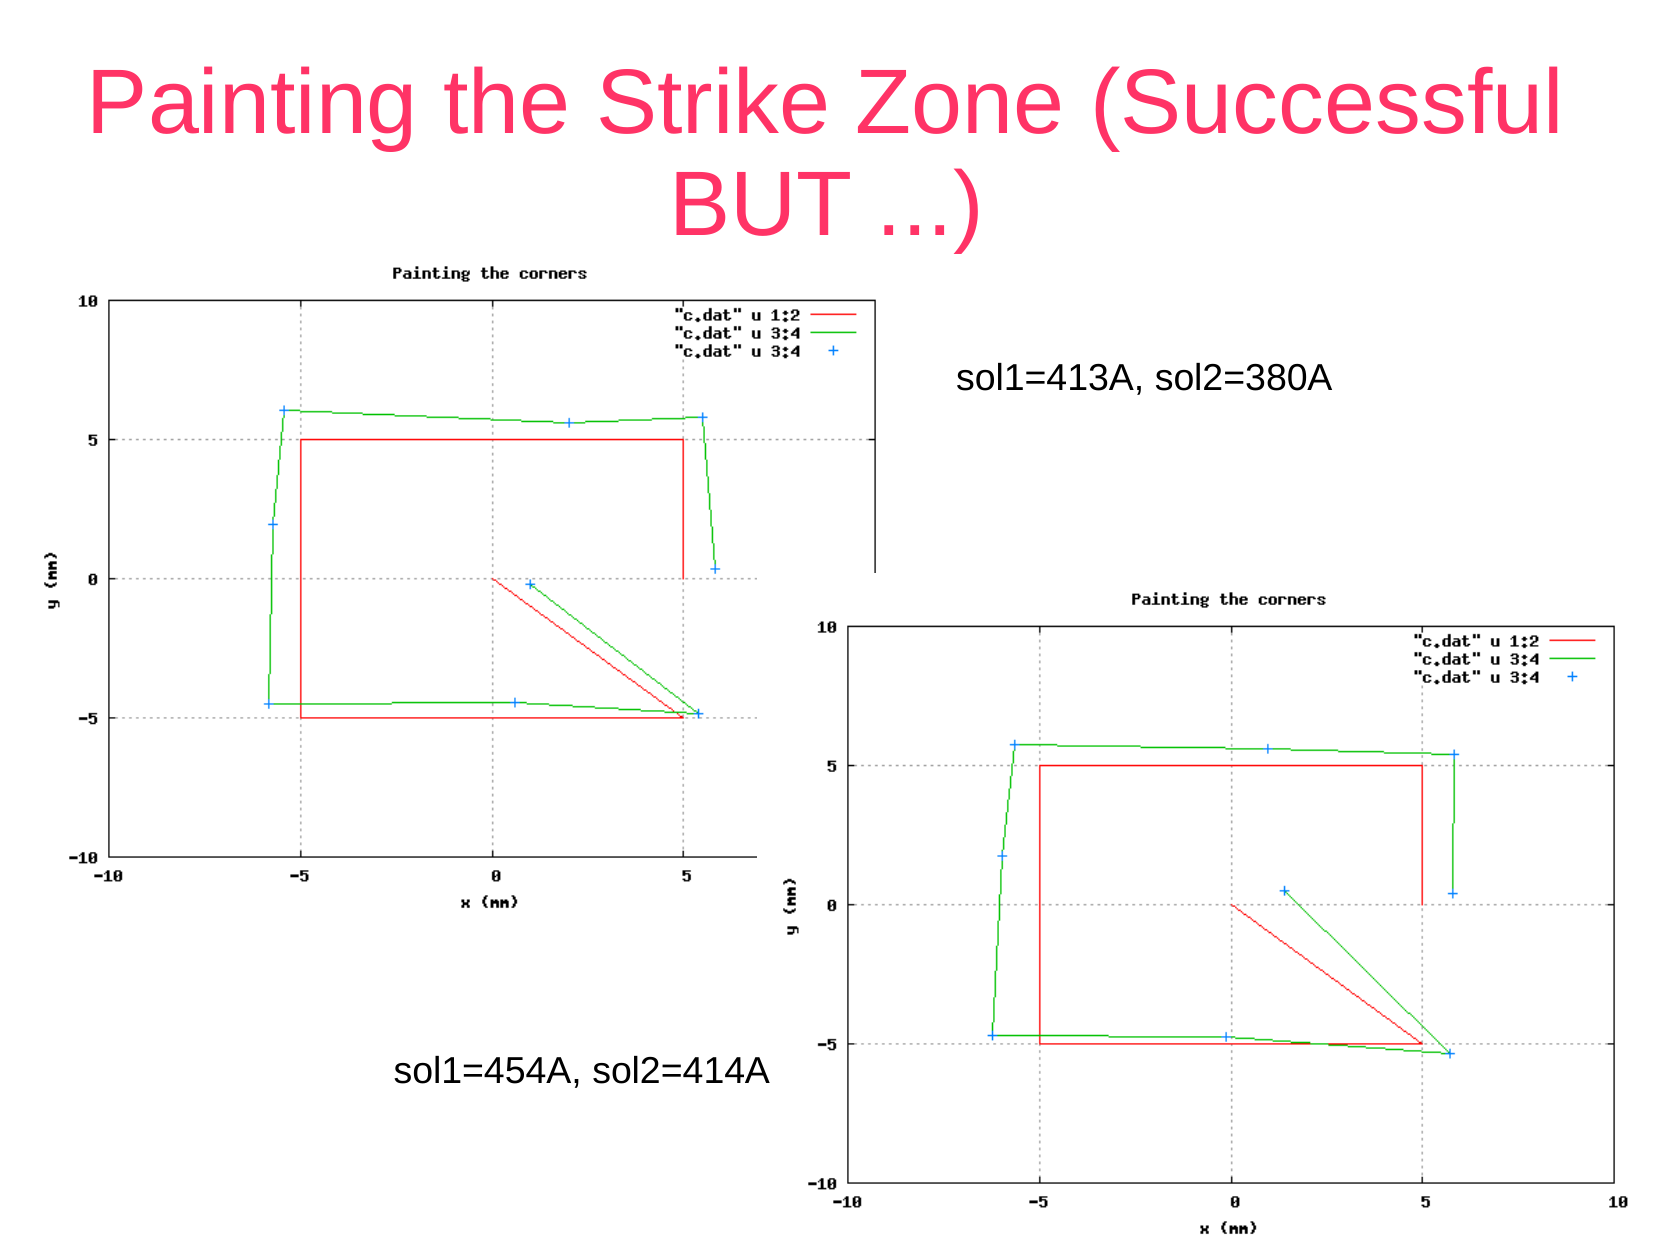

# Painting the Strike Zone (Successful BUT ...)
sol1=413A, sol2=380A
sol1=454A, sol2=414A